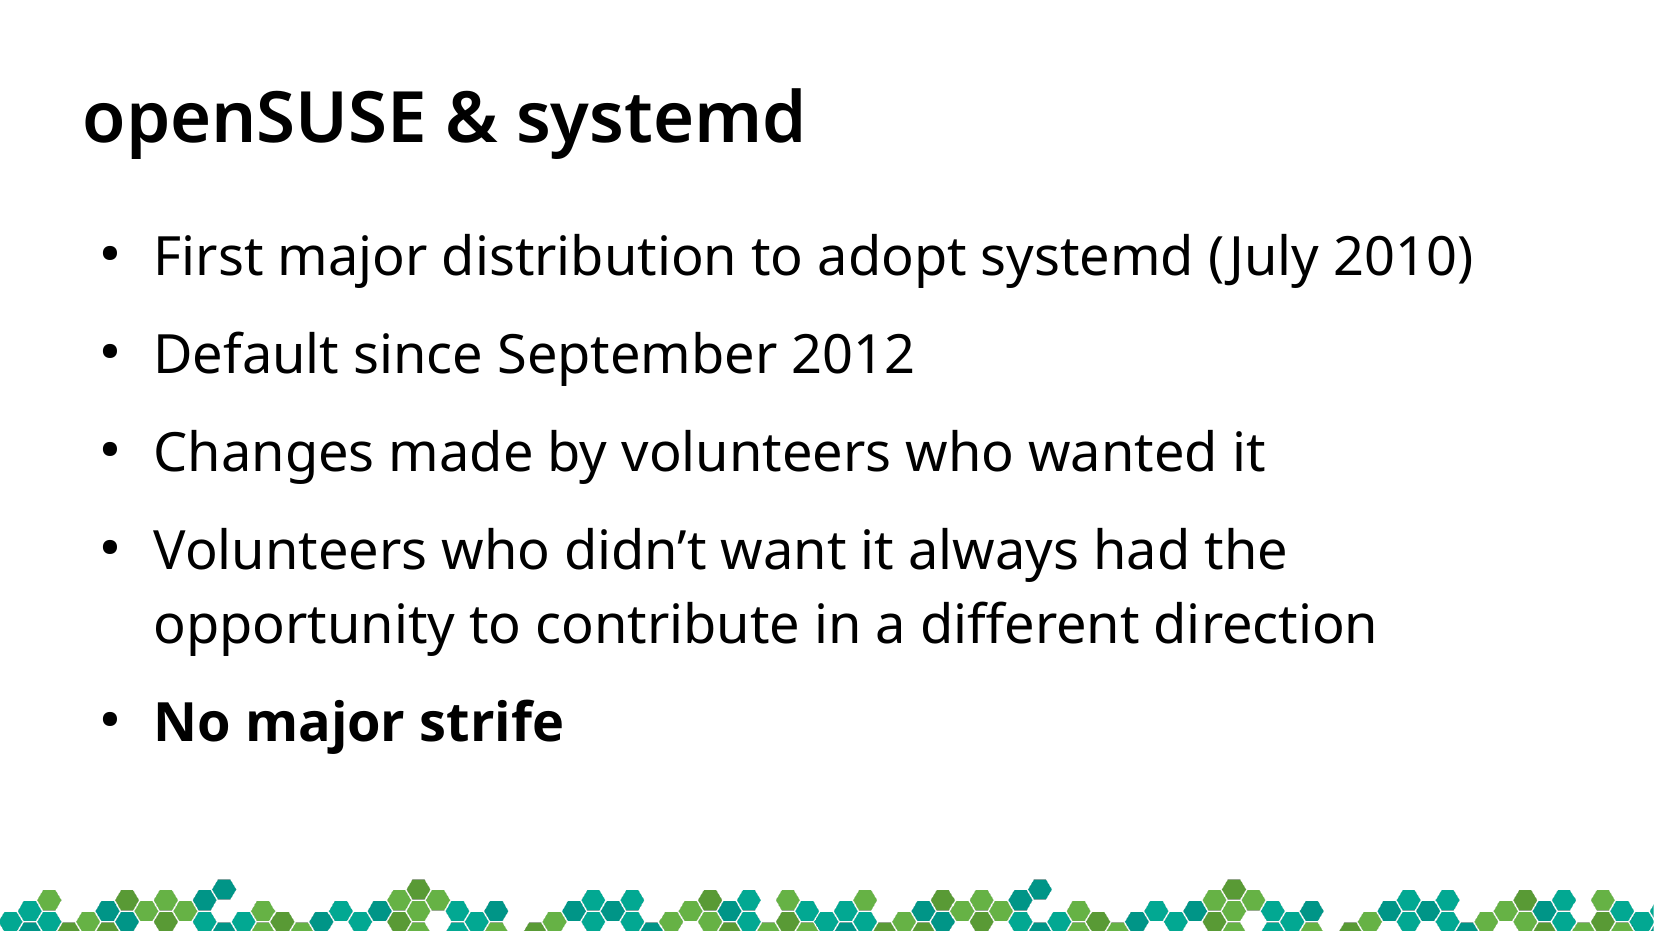

# openSUSE & systemd
First major distribution to adopt systemd (July 2010)
Default since September 2012
Changes made by volunteers who wanted it
Volunteers who didn’t want it always had the opportunity to contribute in a different direction
No major strife